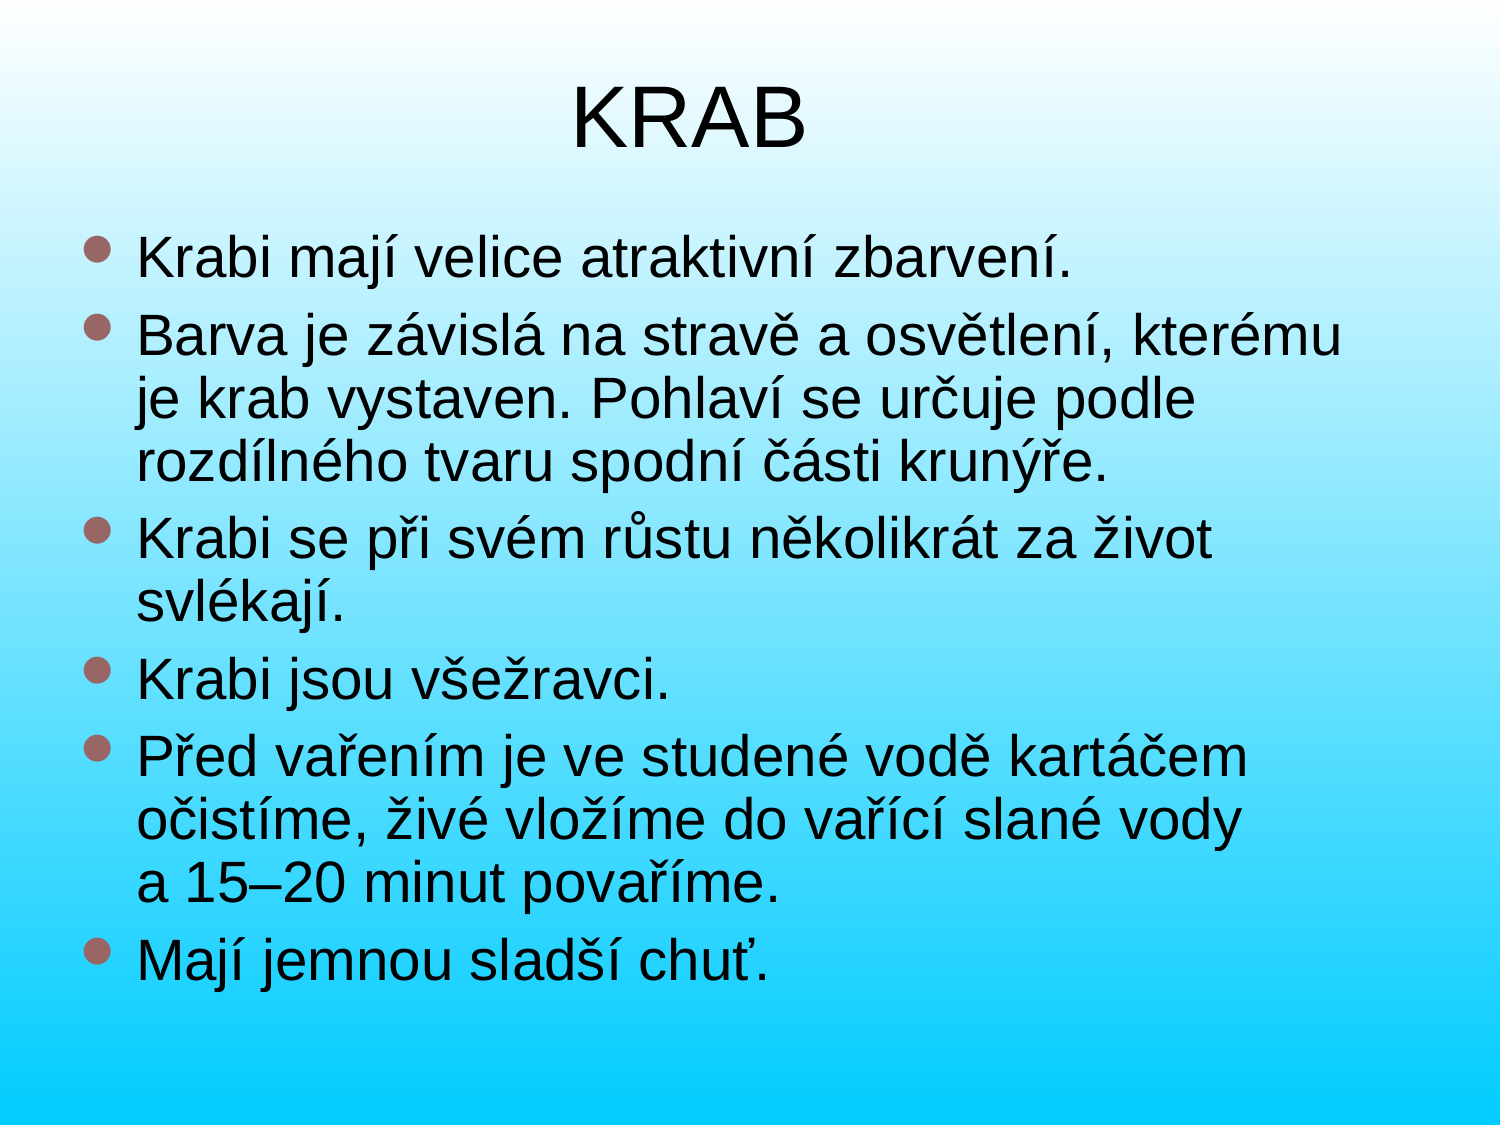

# KRAB
Krabi mají velice atraktivní zbarvení.
Barva je závislá na stravě a osvětlení, kterému je krab vystaven. Pohlaví se určuje podle rozdílného tvaru spodní části krunýře.
Krabi se při svém růstu několikrát za život svlékají.
Krabi jsou všežravci.
Před vařením je ve studené vodě kartáčem očistíme, živé vložíme do vařící slané vody
a 15–20 minut povaříme.
Mají jemnou sladší chuť.